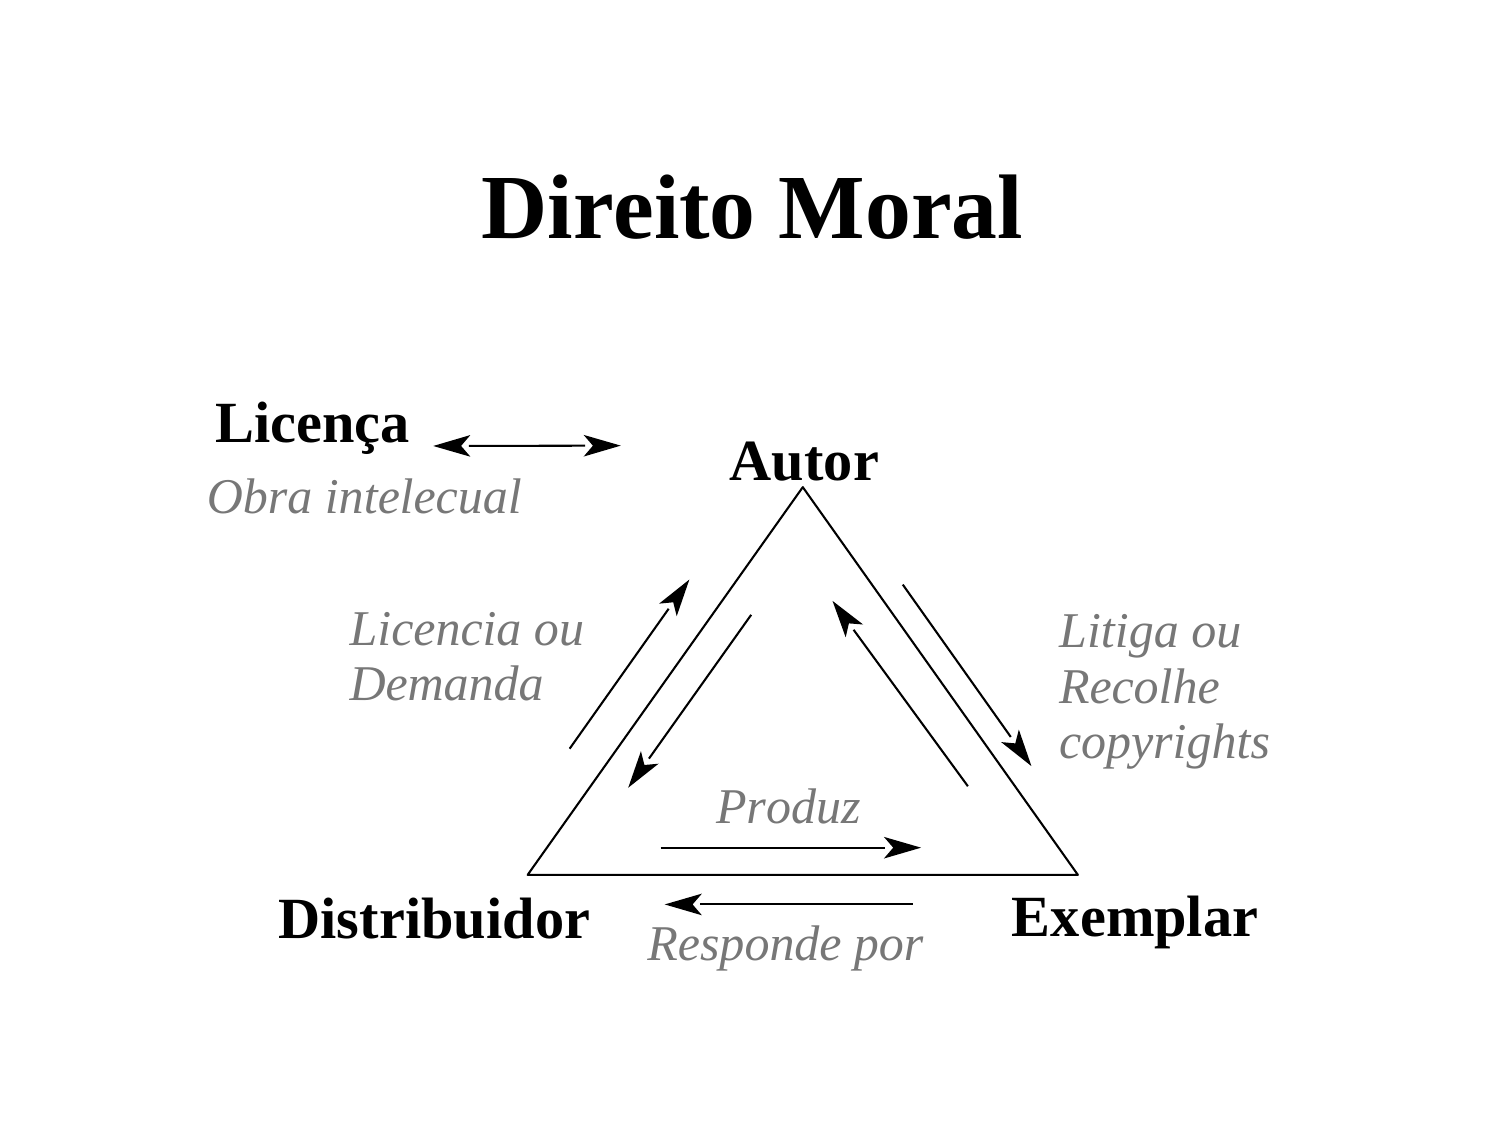

# Direito Moral
Licença
Autor
Obra intelecual
Licencia ou
Demanda
Litiga ou Recolhe copyrights
Produz
Exemplar
Distribuidor
Responde por